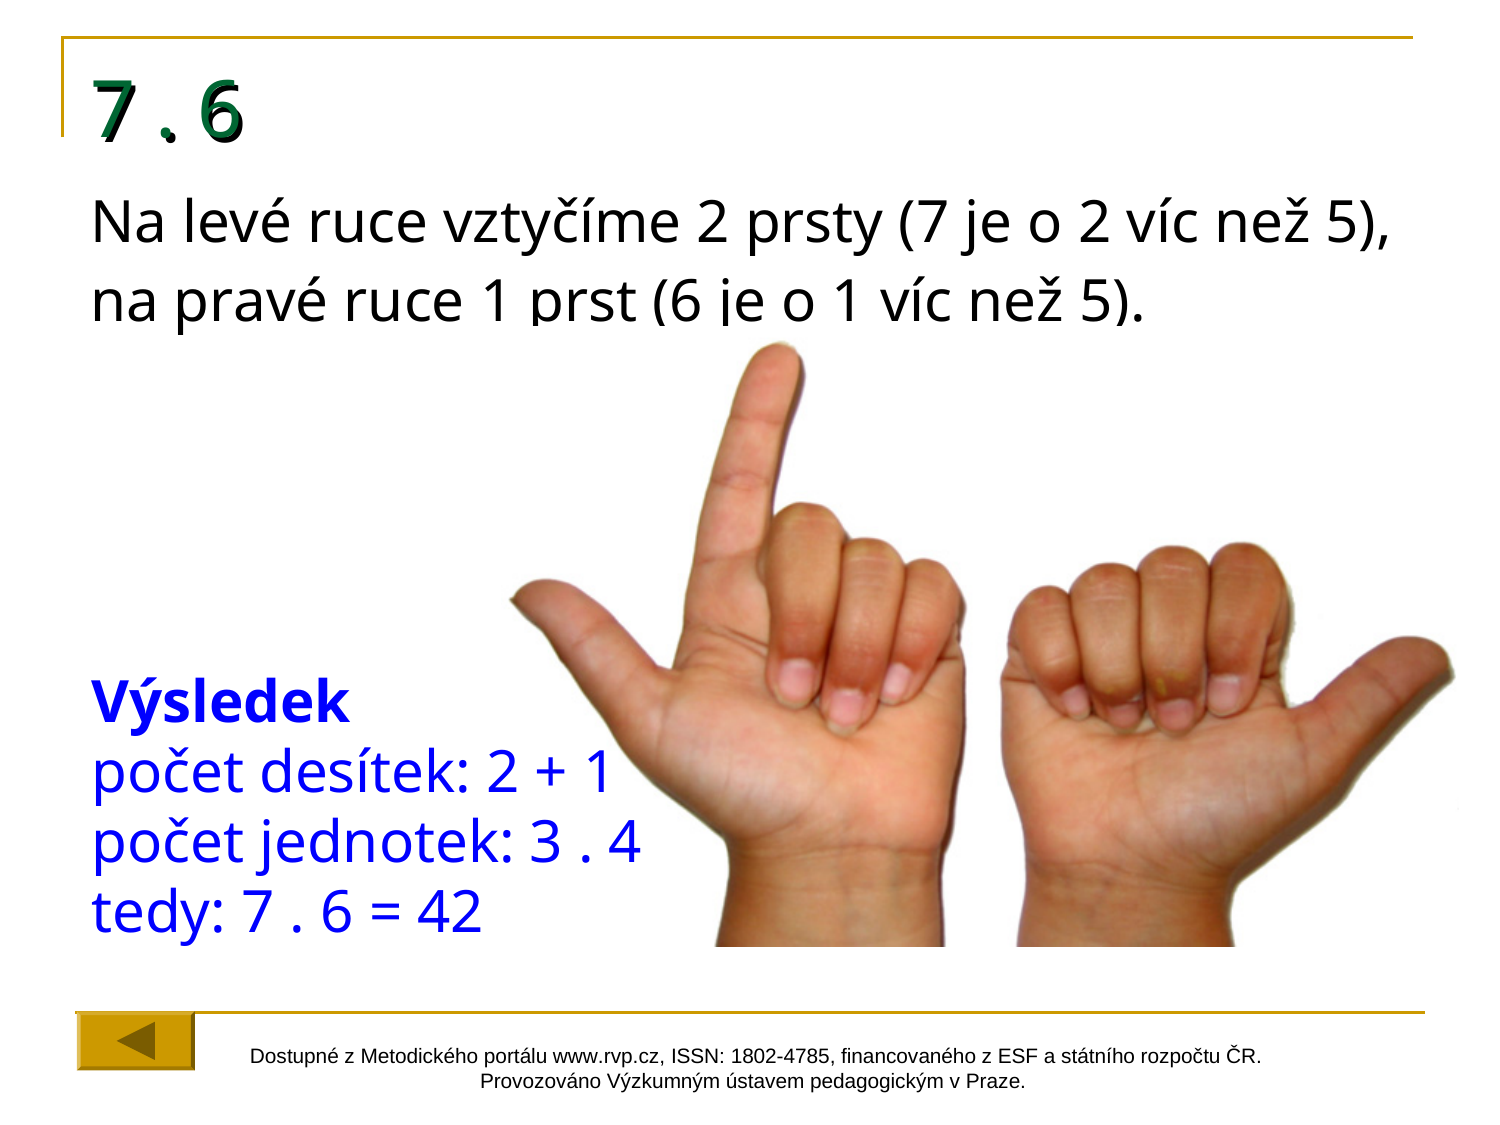

# 7 . 6
Na levé ruce vztyčíme 2 prsty (7 je o 2 víc než 5), na pravé ruce 1 prst (6 je o 1 víc než 5).
Výsledek
počet desítek: 2 + 1
počet jednotek: 3 . 4
tedy: 7 . 6 = 42